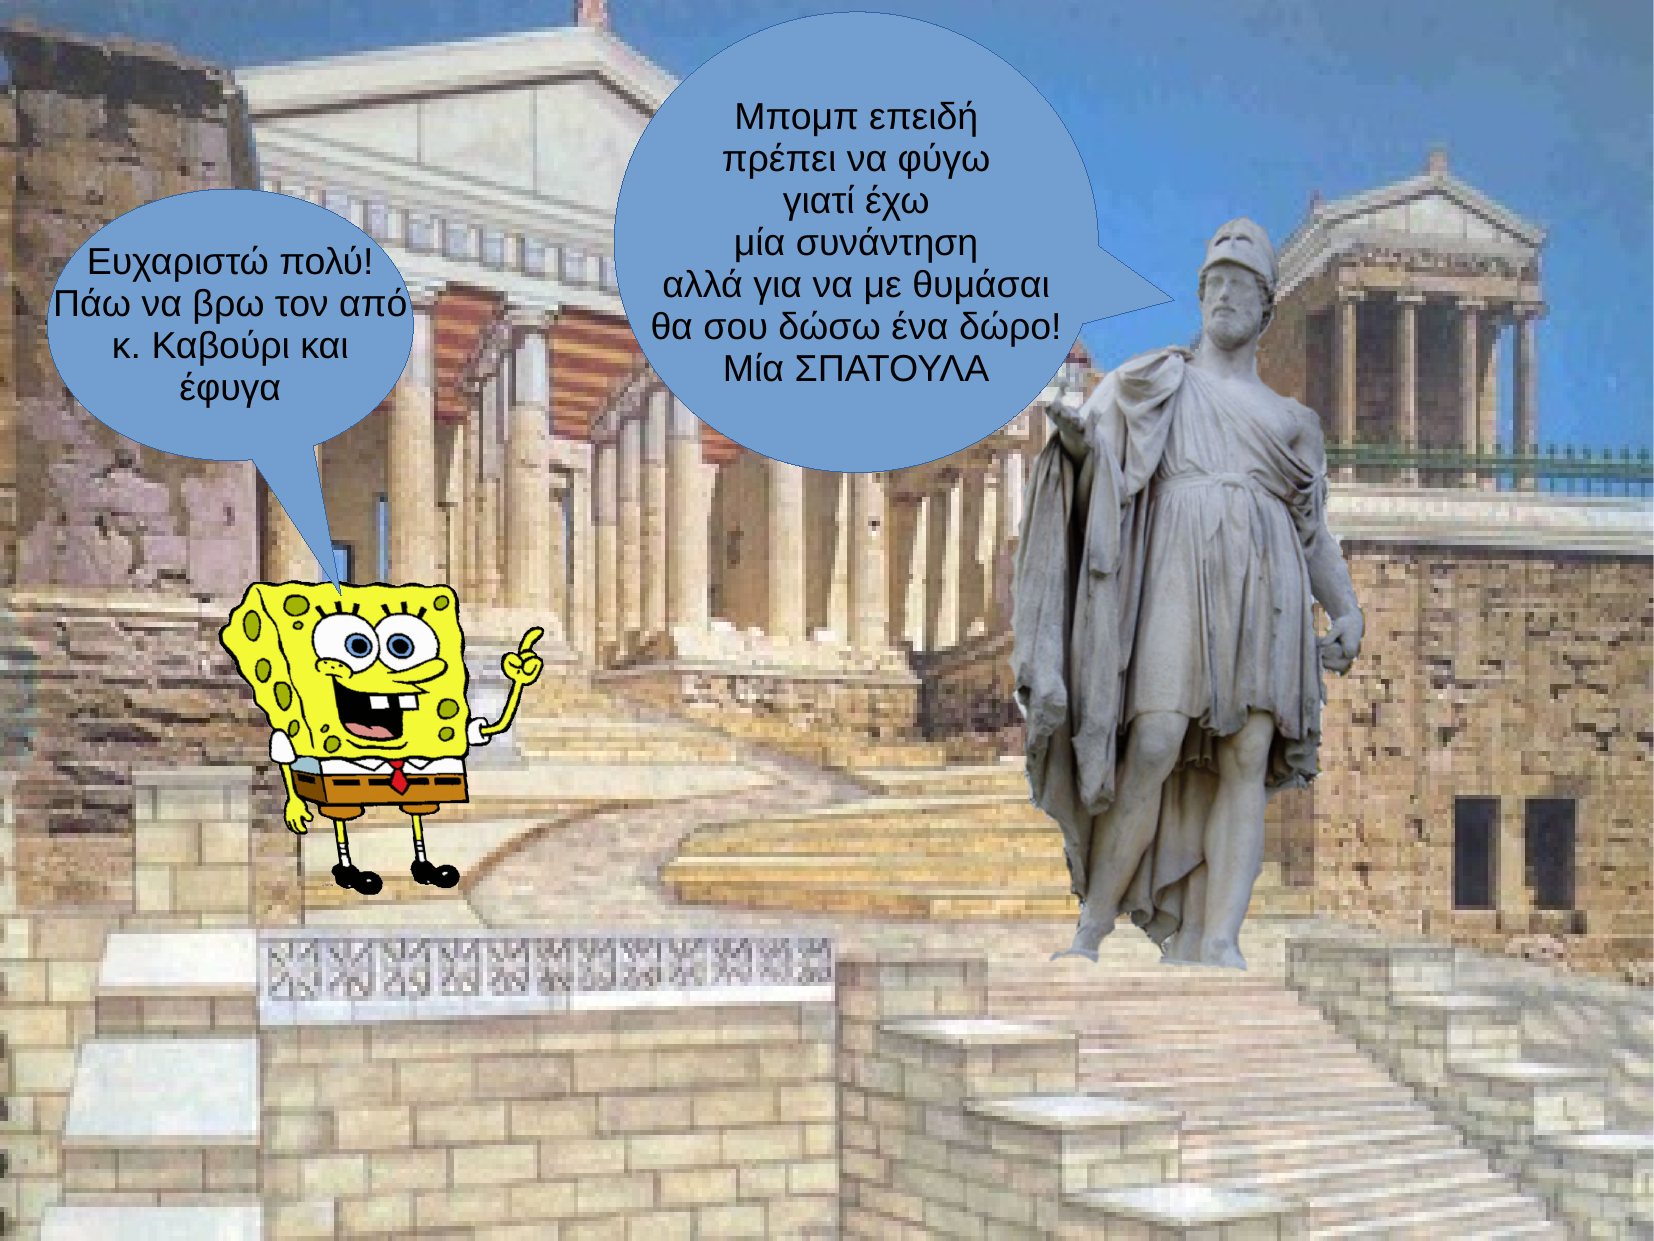

Μπομπ επειδή
πρέπει να φύγω
γιατί έχω
μία συνάντηση
αλλά για να με θυμάσαι
θα σου δώσω ένα δώρο!
Μία ΣΠΑΤΟΥΛΑ
Ευχαριστώ πολύ!
Πάω να βρω τον από
κ. Καβούρι και
έφυγα